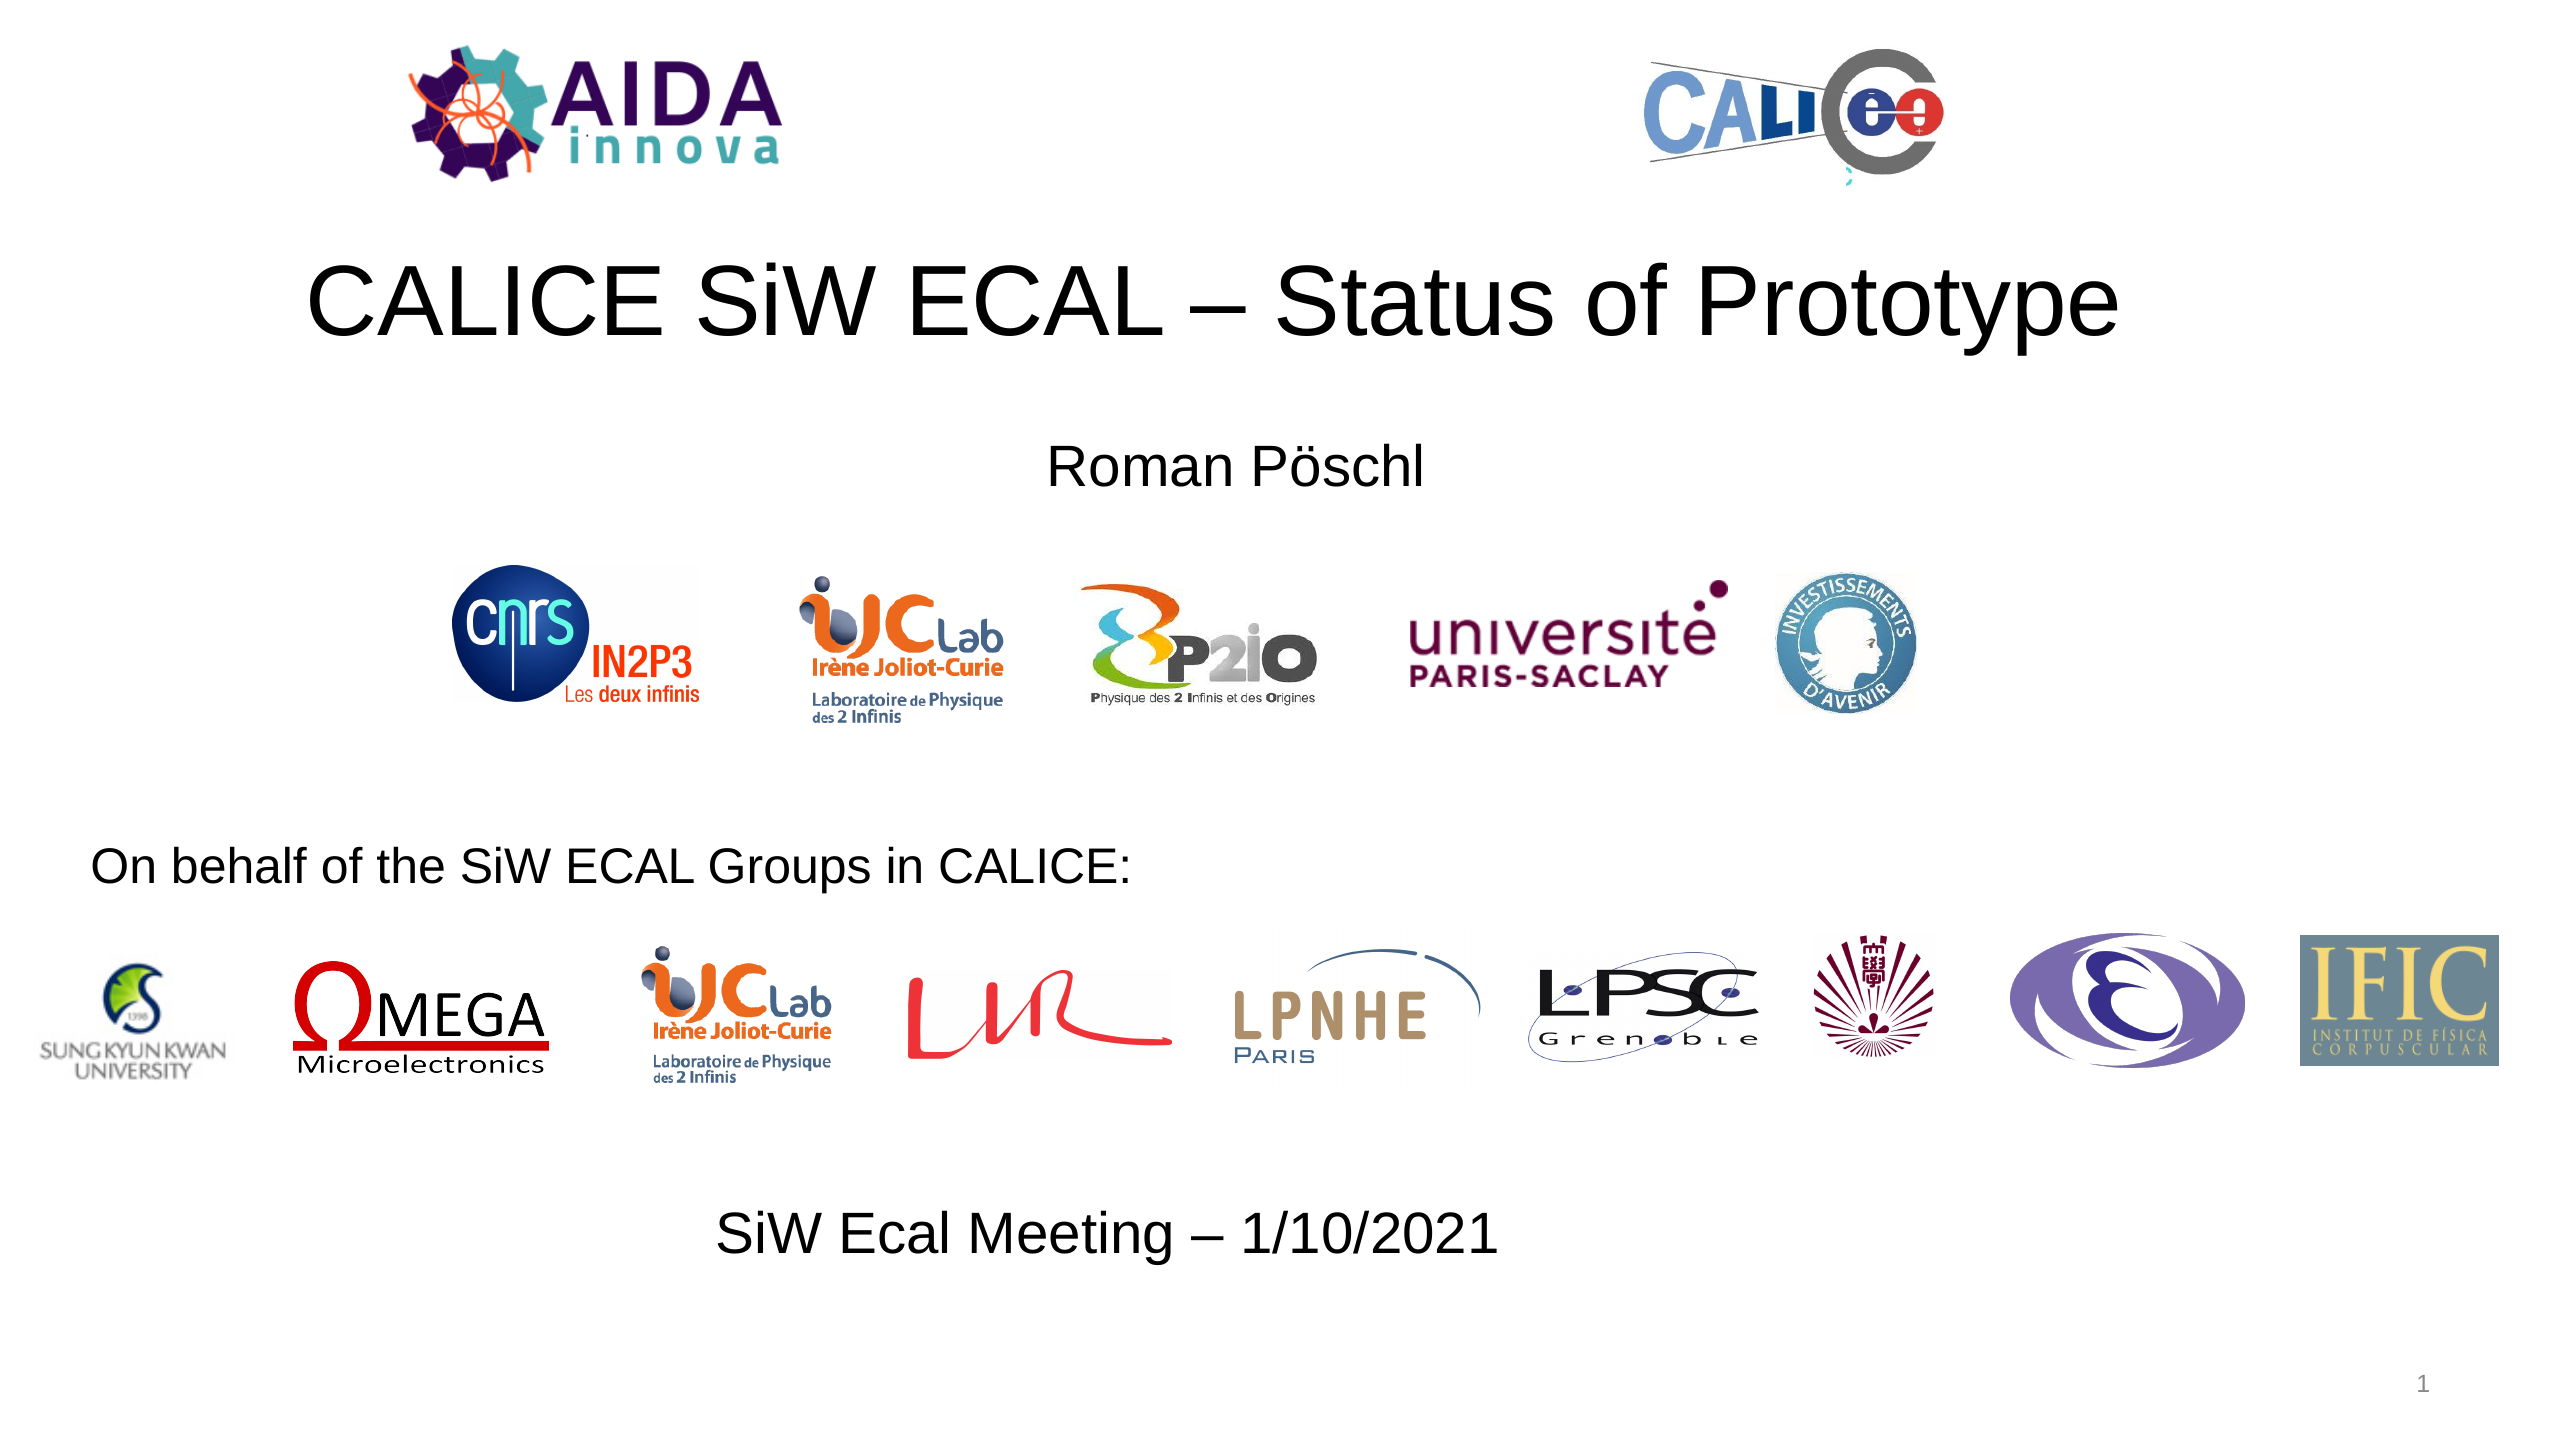

CALICE SiW ECAL – Status of Prototype
 Roman Pöschl
On behalf of the SiW ECAL Groups in CALICE:
 SiW Ecal Meeting – 1/10/2021